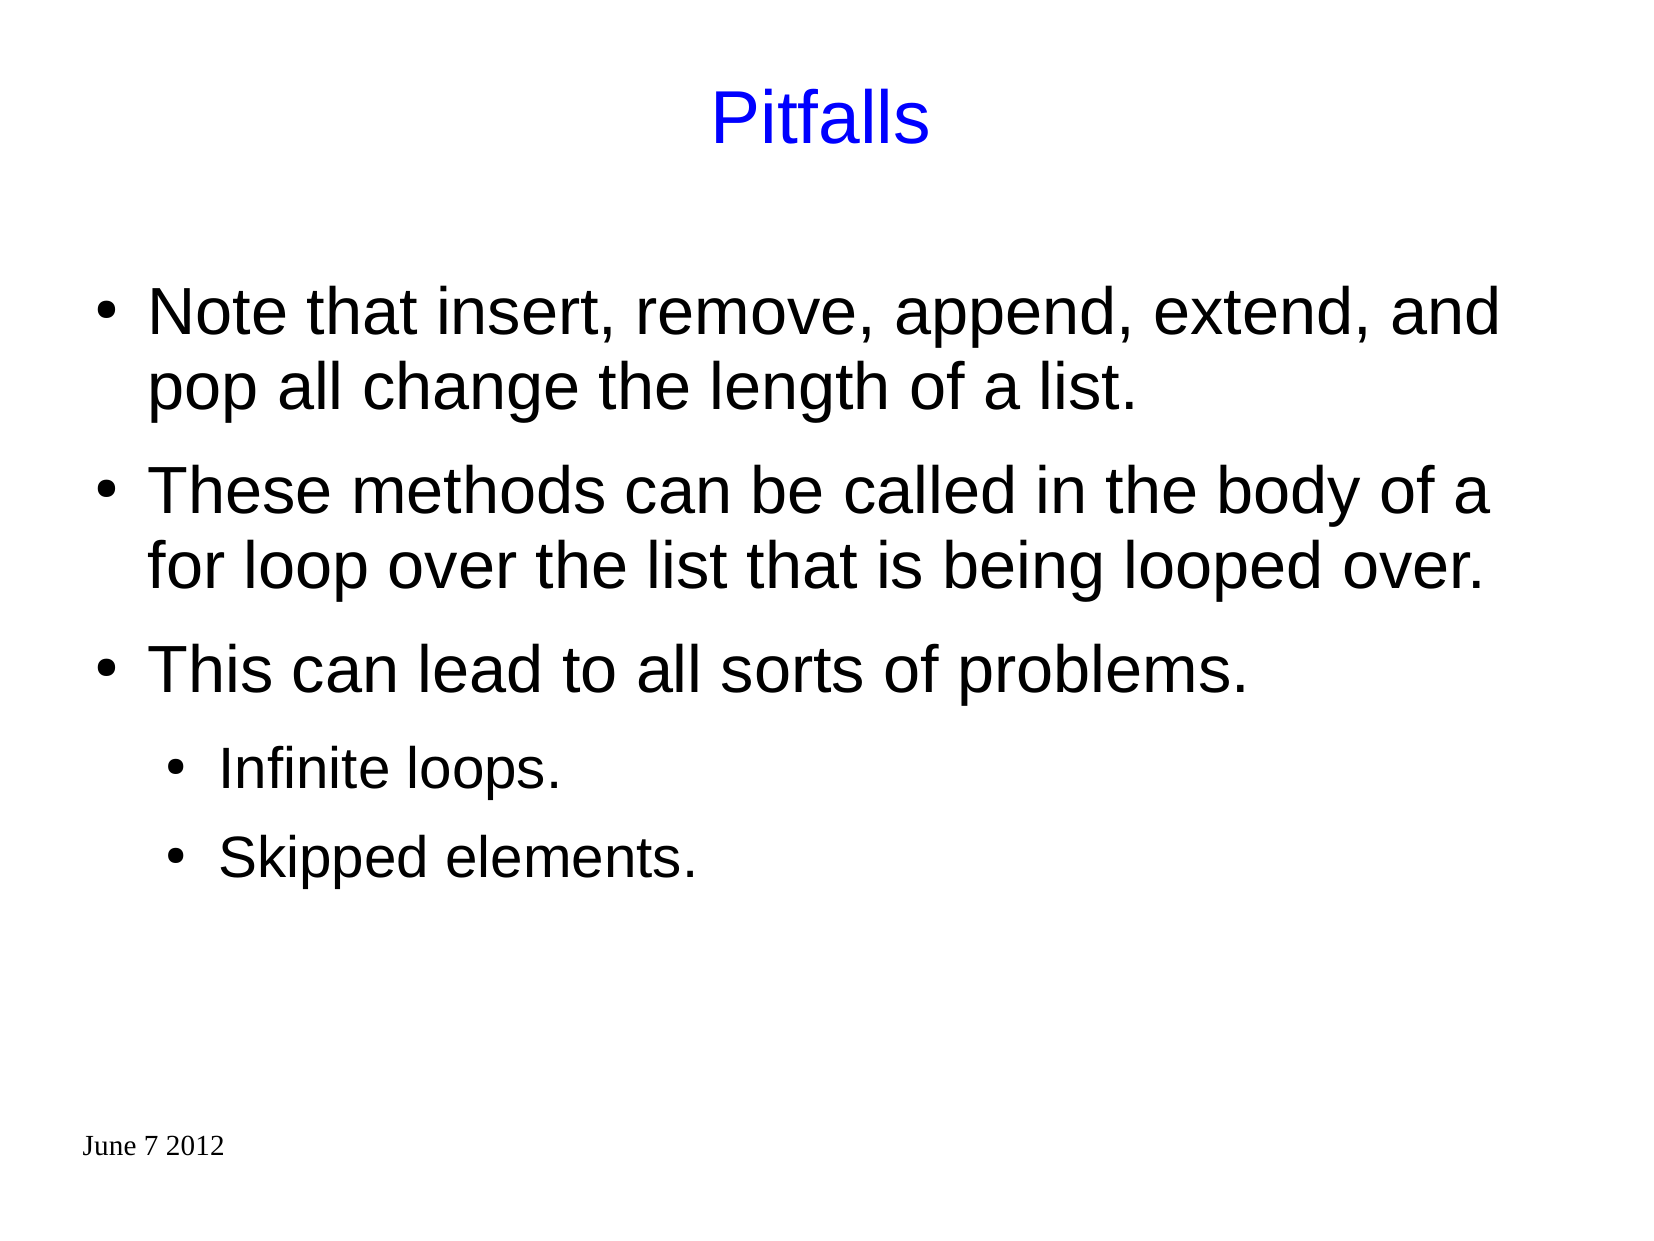

# Pitfalls
Note that insert, remove, append, extend, and pop all change the length of a list.
These methods can be called in the body of a for loop over the list that is being looped over.
This can lead to all sorts of problems.
Infinite loops.
Skipped elements.
June 7 2012